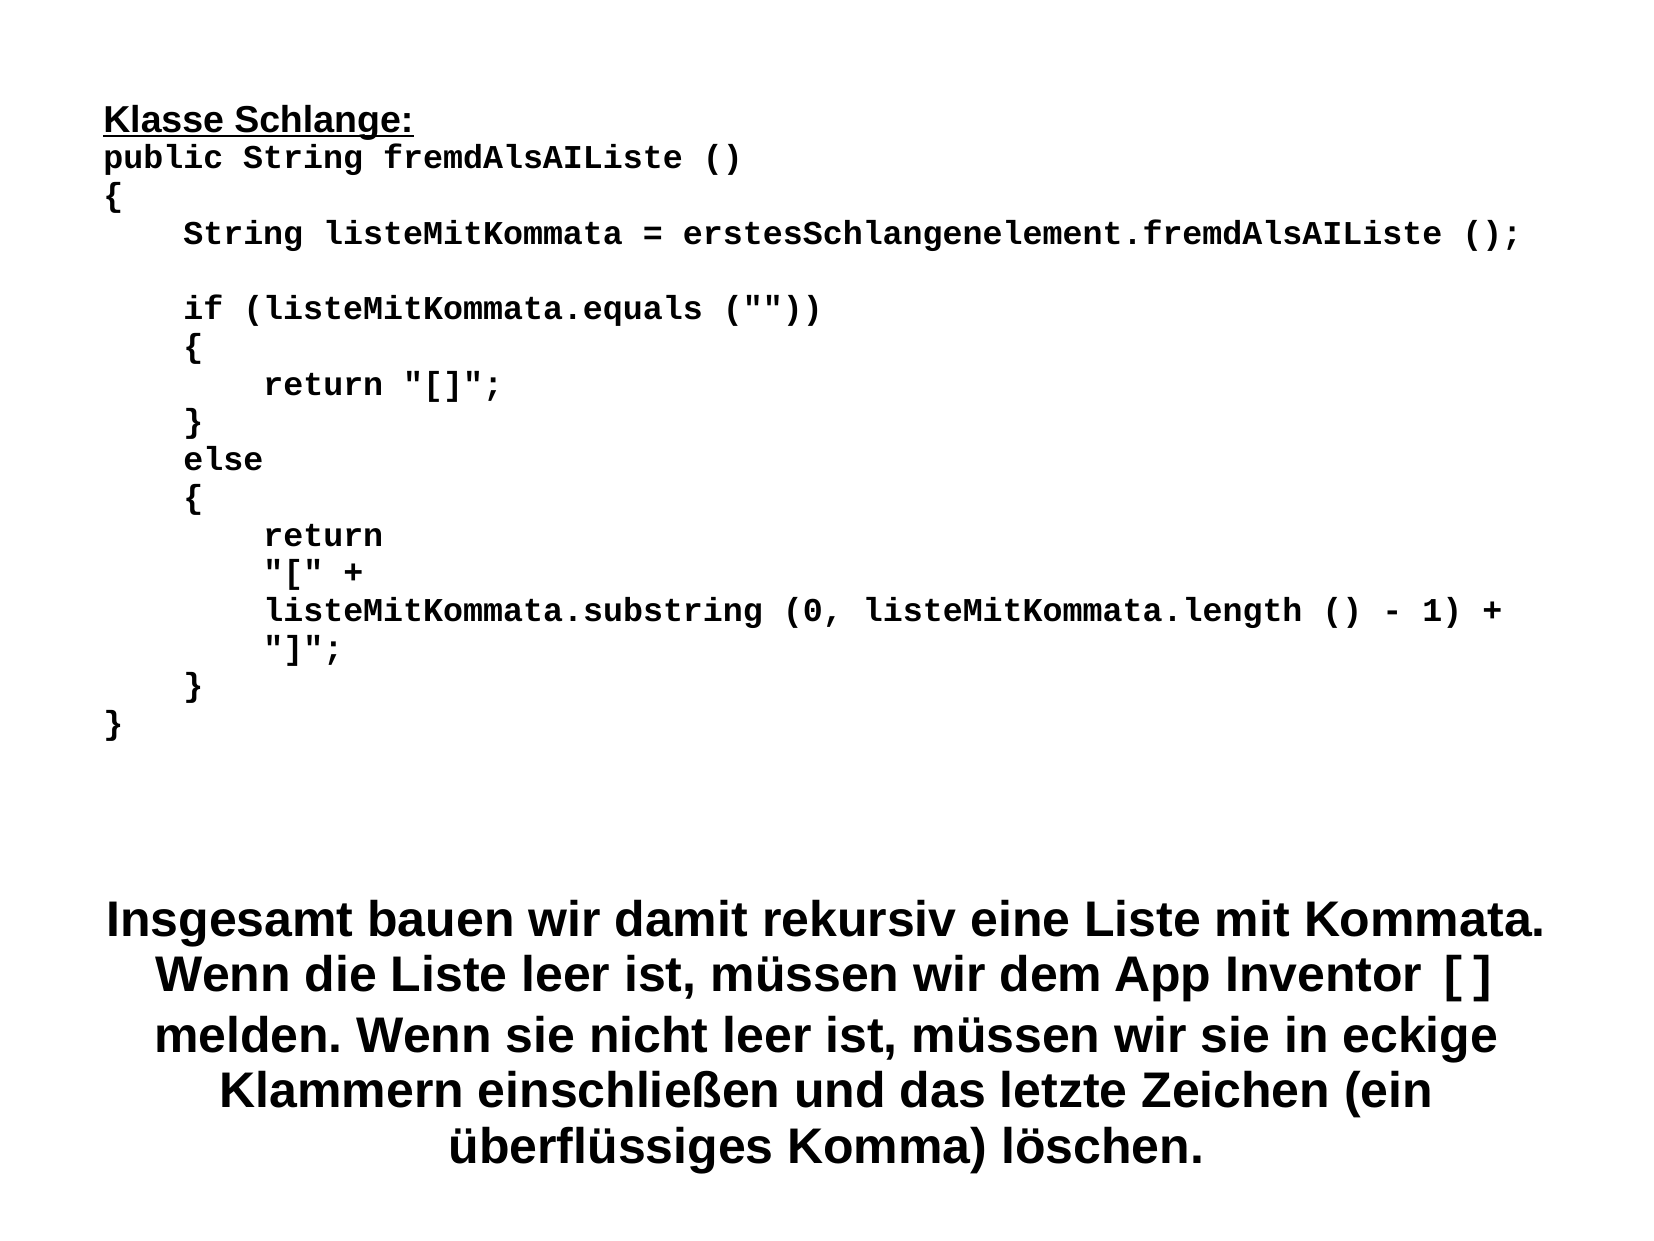

Klasse Schlange:
public String fremdAlsAIListe ()
{
 String listeMitKommata = erstesSchlangenelement.fremdAlsAIListe ();
 if (listeMitKommata.equals (""))
 {
 return "[]";
 }
 else
 {
 return
 "[" +
 listeMitKommata.substring (0, listeMitKommata.length () - 1) +
 "]";
 }
}
Insgesamt bauen wir damit rekursiv eine Liste mit Kommata. Wenn die Liste leer ist, müssen wir dem App Inventor [] melden. Wenn sie nicht leer ist, müssen wir sie in eckige Klammern einschließen und das letzte Zeichen (ein überflüssiges Komma) löschen.